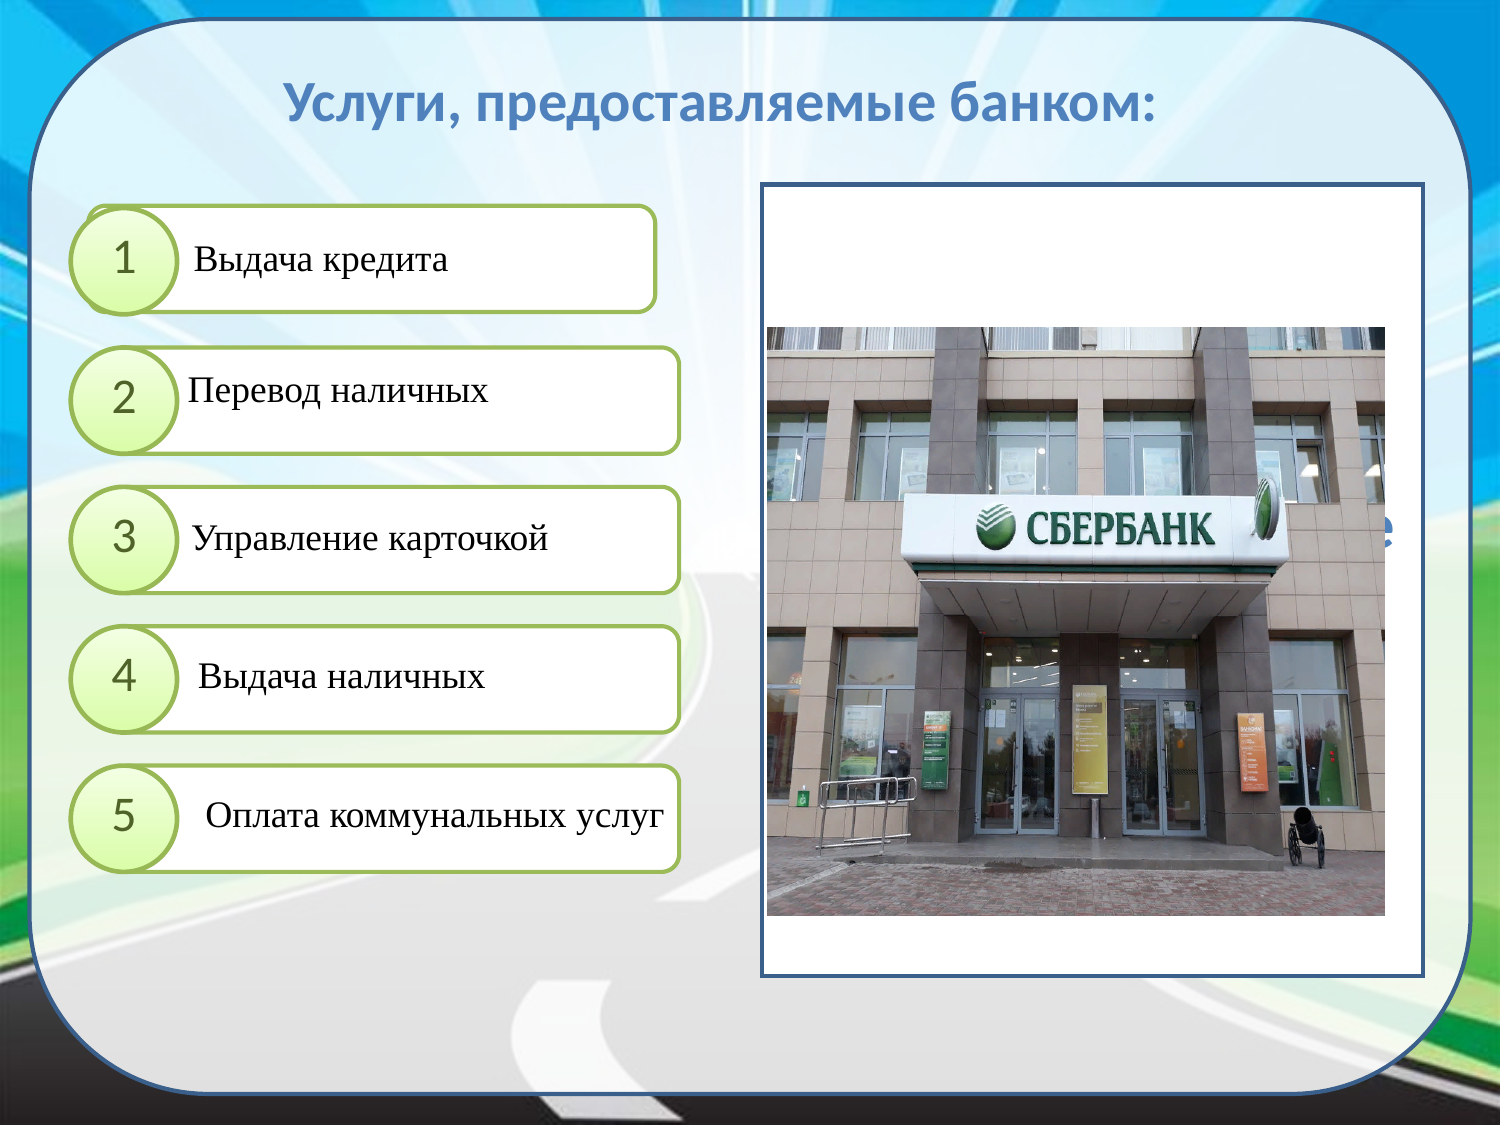

Услуги, предоставляемые банком:
 Выдача кредита
1
2
Перевод наличных
3
Любое изображение по теме проекта.
(Рамку можно удалить)
Управление карточкой
4
Выдача наличных
5
Оплата коммунальных услуг